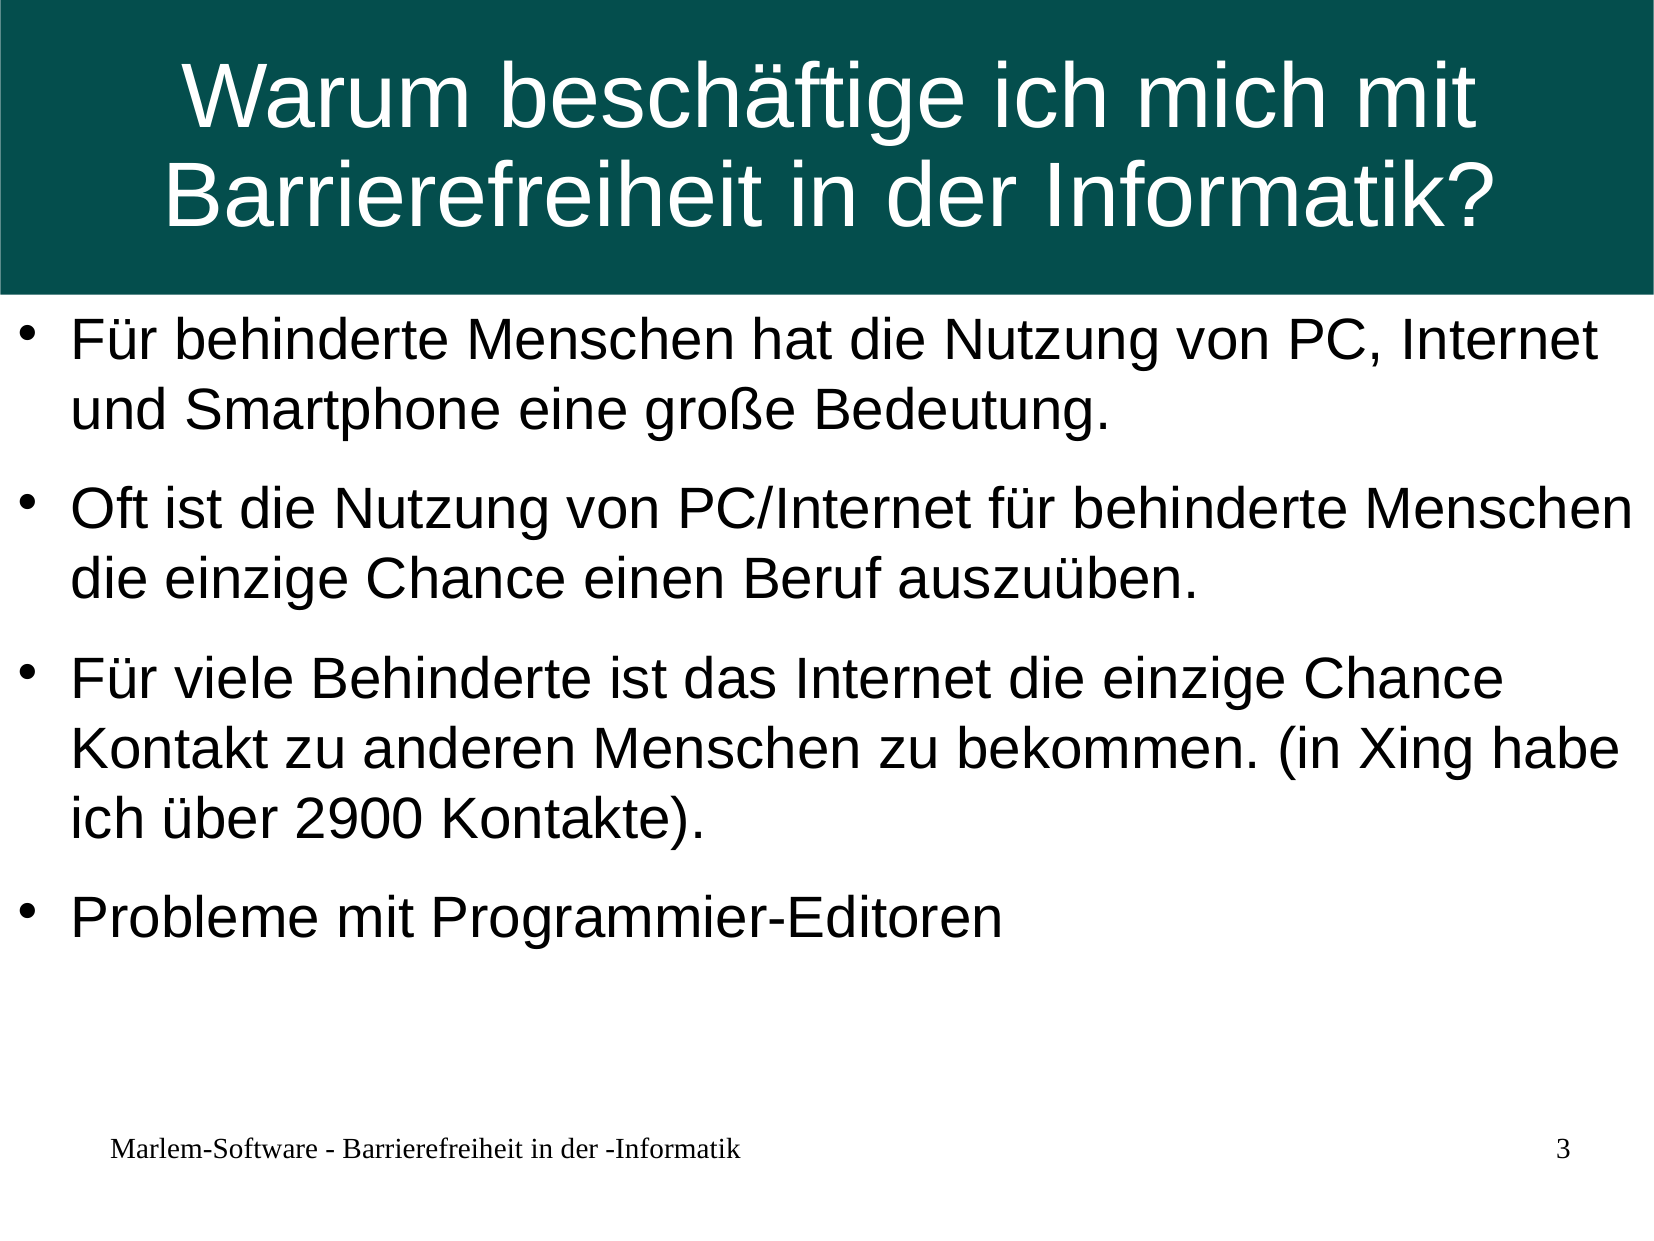

# Warum beschäftige ich mich mit Barrierefreiheit in der Informatik?
Für behinderte Menschen hat die Nutzung von PC, Internet und Smartphone eine große Bedeutung.
Oft ist die Nutzung von PC/Internet für behinderte Menschen die einzige Chance einen Beruf auszuüben.
Für viele Behinderte ist das Internet die einzige Chance Kontakt zu anderen Menschen zu bekommen. (in Xing habe ich über 2900 Kontakte).
Probleme mit Programmier-Editoren
Marlem-Software - Barrierefreiheit in der -Informatik
3